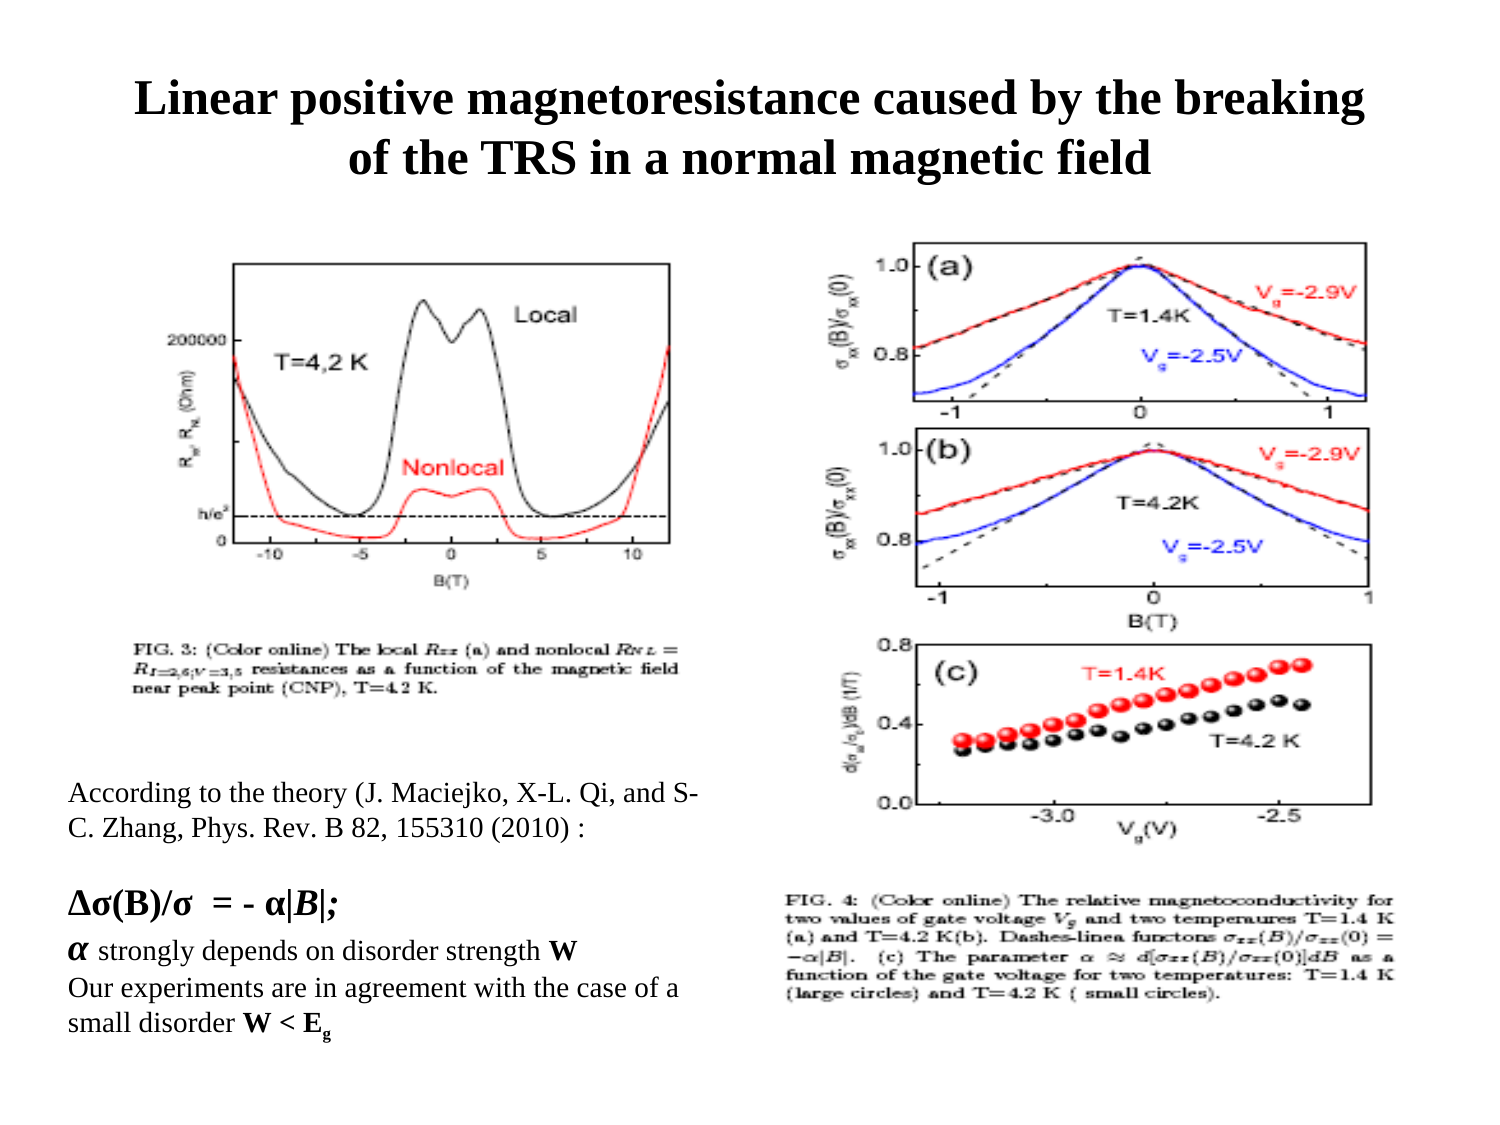

# Linear positive magnetoresistance caused by the breaking of the TRS in a normal magnetic field
According to the theory (J. Maciejko, X-L. Qi, and S-C. Zhang, Phys. Rev. B 82, 155310 (2010) :
Δσ(B)/σ = - α|B|;
α strongly depends on disorder strength W
Our experiments are in agreement with the case of a small disorder W < Eg